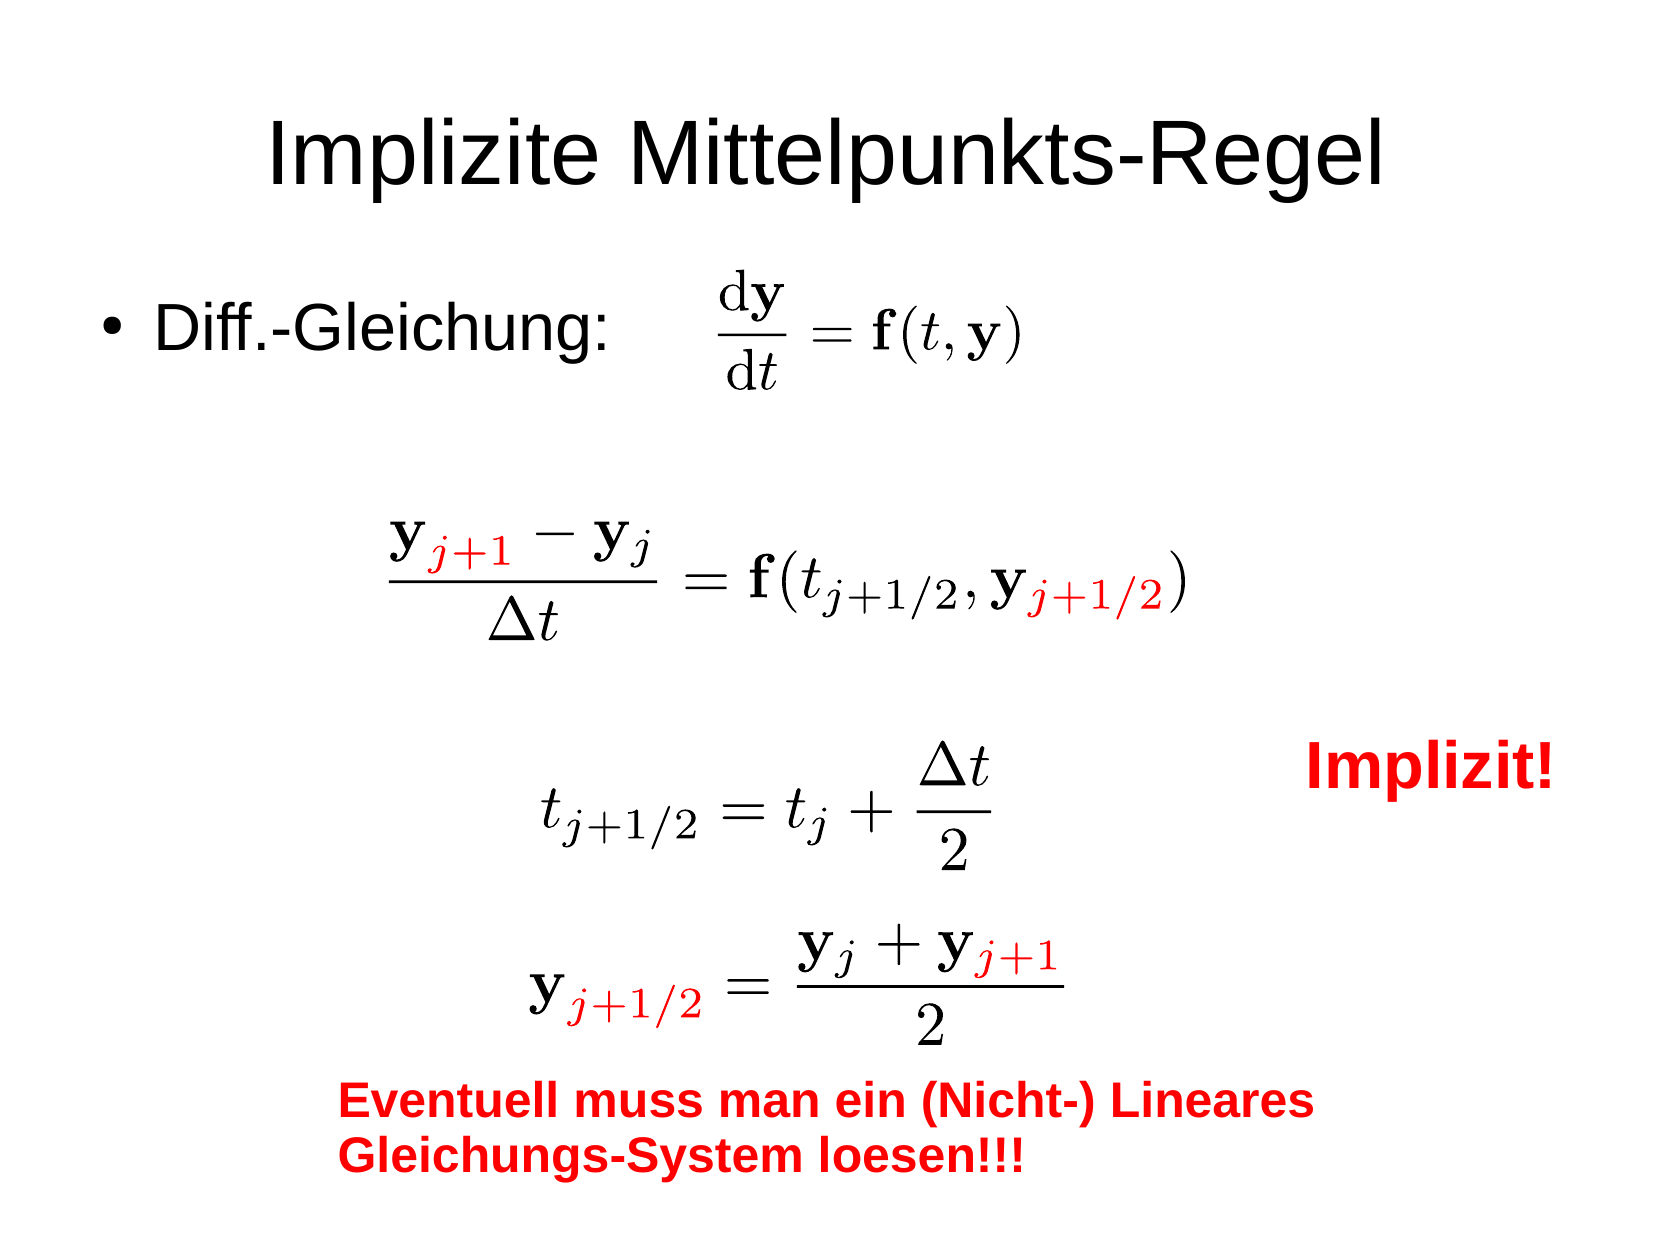

# Implizite Mittelpunkts-Regel
Diff.-Gleichung:
Implizit!
Eventuell muss man ein (Nicht-) Lineares
Gleichungs-System loesen!!!